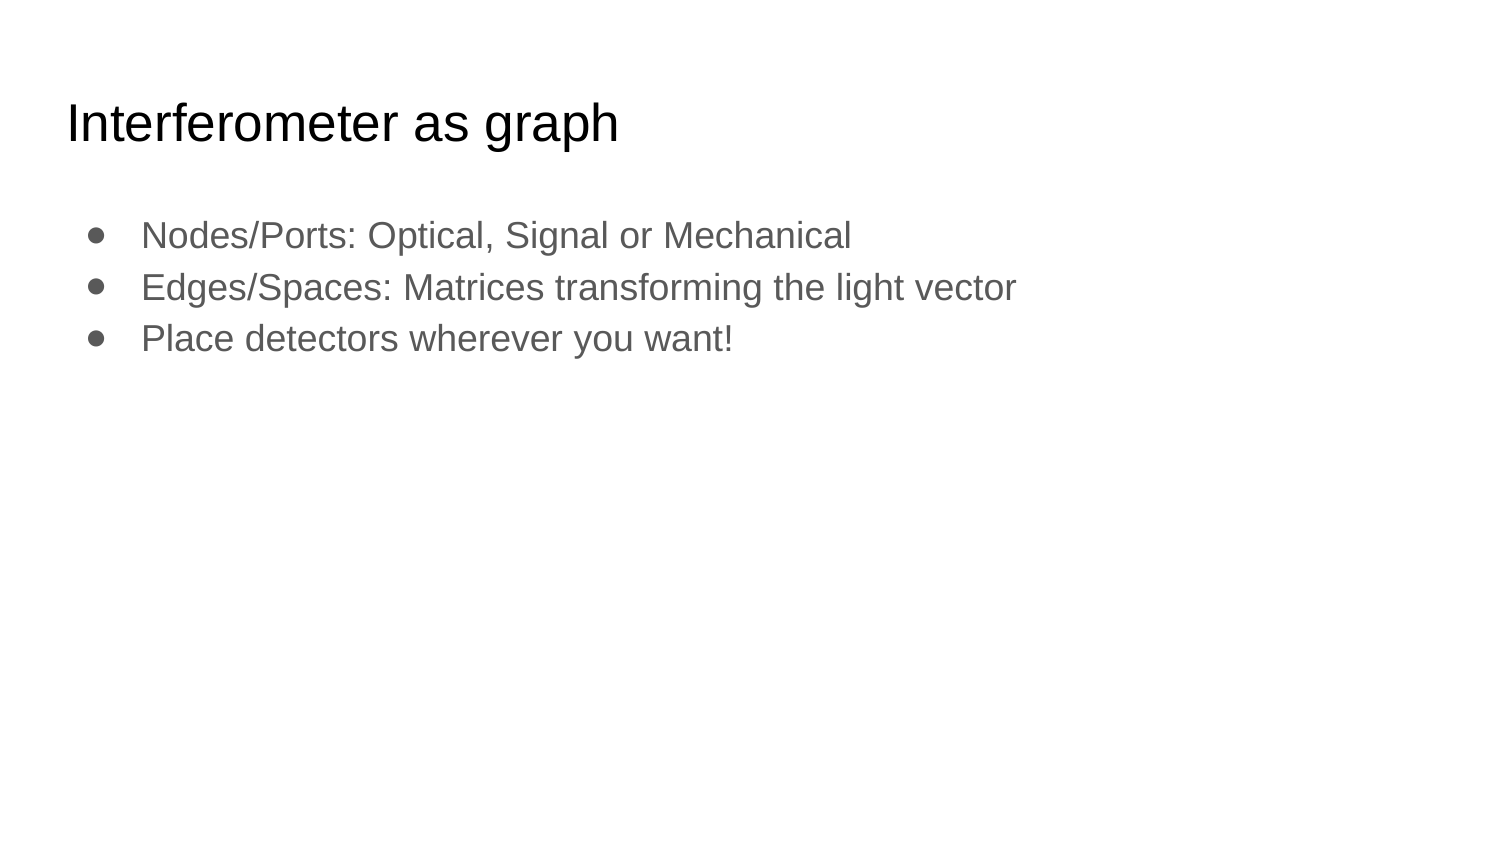

# Interferometer as graph
Nodes/Ports: Optical, Signal or Mechanical
Edges/Spaces: Matrices transforming the light vector
Place detectors wherever you want!